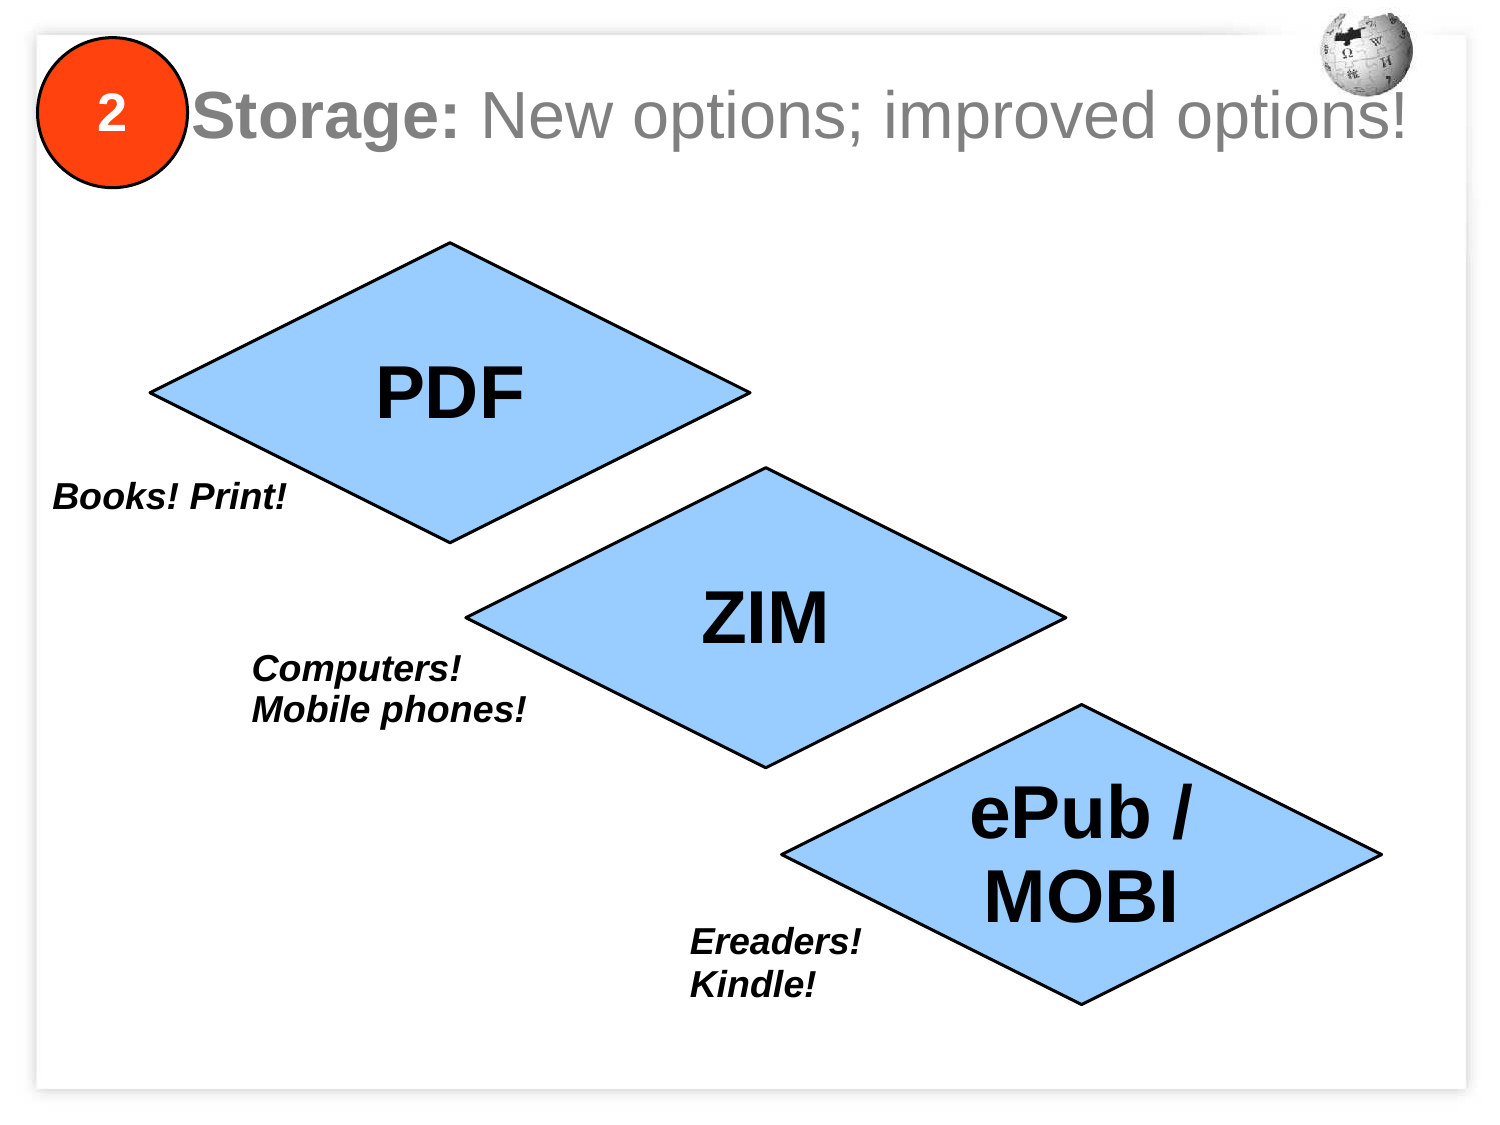

2
Storage: New options; improved options!
PDF
ZIM
Books! Print!
Computers!
Mobile phones!
ePub / MOBI
Ereaders!
Kindle!